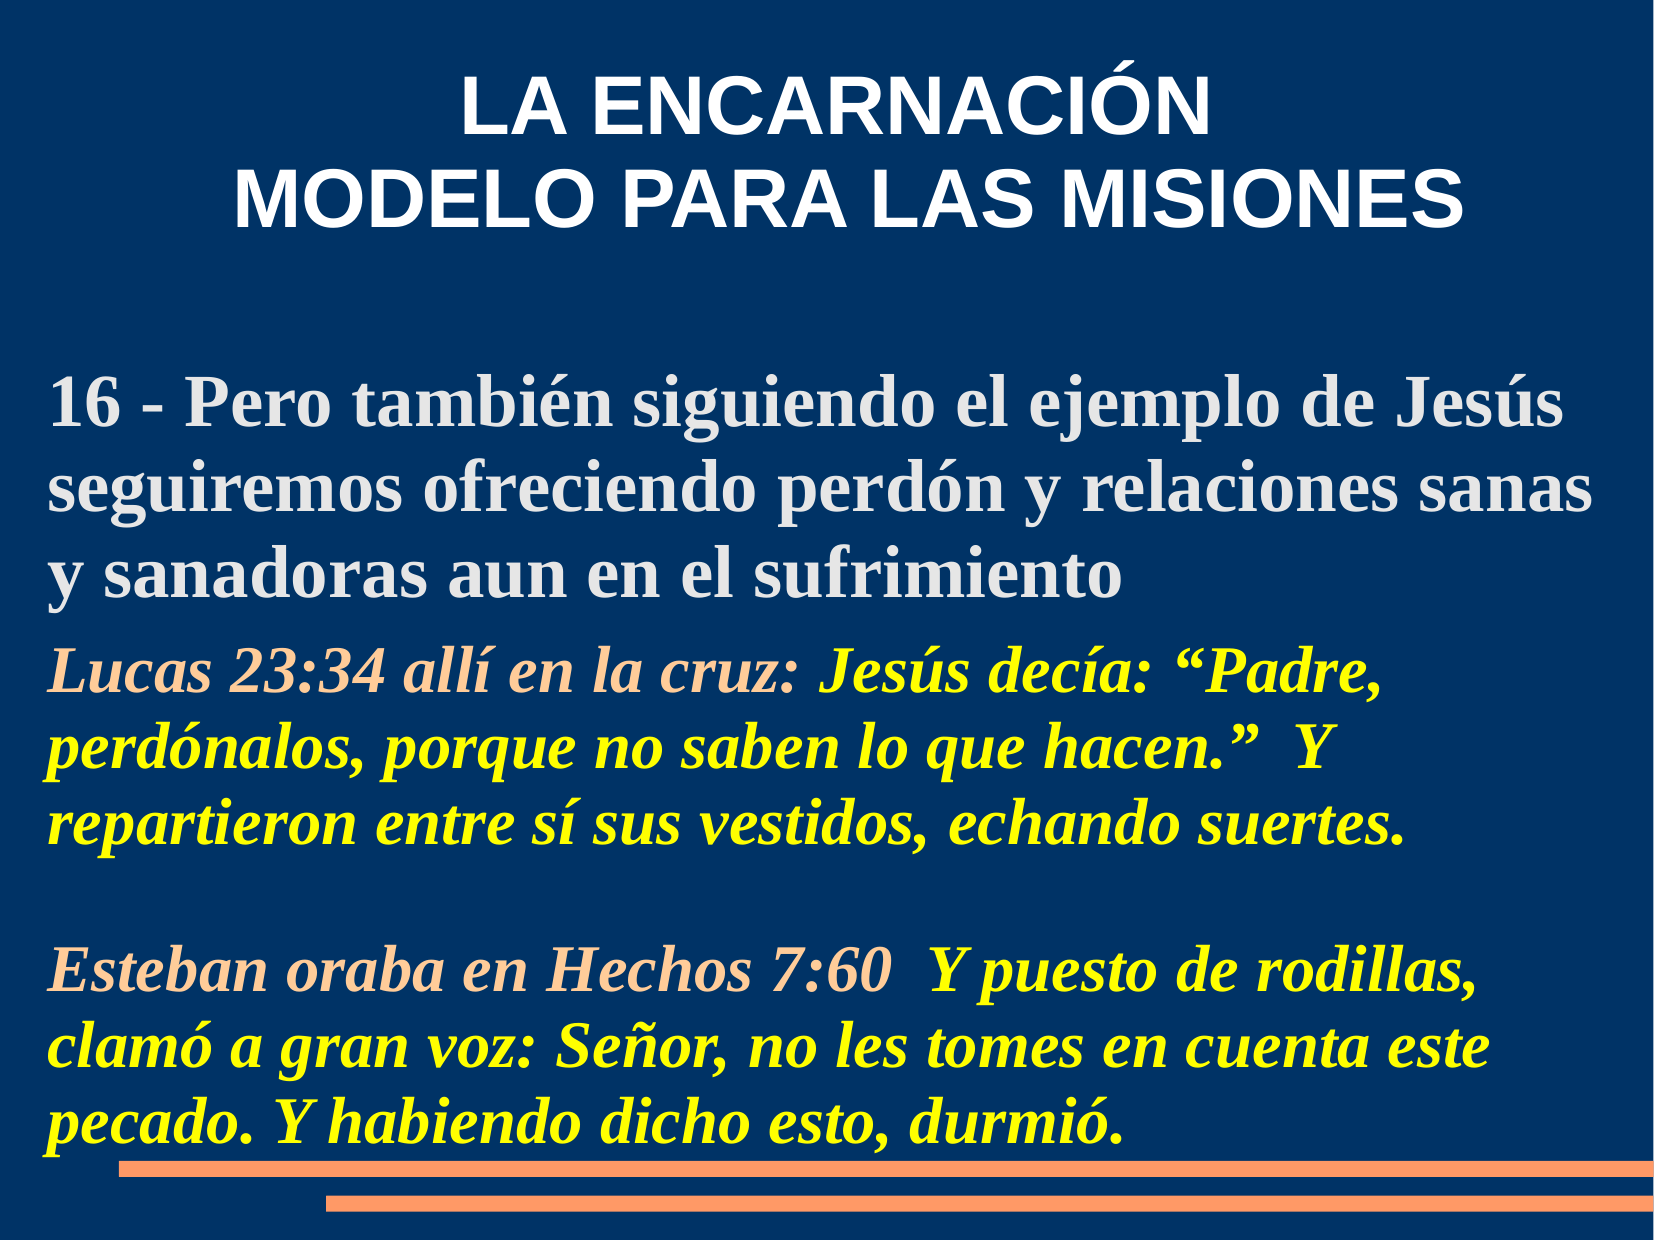

# LA ENCARNACIÓN MODELO PARA LAS MISIONES
16 - Pero también siguiendo el ejemplo de Jesús seguiremos ofreciendo perdón y relaciones sanas y sanadoras aun en el sufrimiento
Lucas 23:34 allí en la cruz: Jesús decía: “Padre, perdónalos, porque no saben lo que hacen.” Y repartieron entre sí sus vestidos, echando suertes.
Esteban oraba en Hechos 7:60 Y puesto de rodillas, clamó a gran voz: Señor, no les tomes en cuenta este pecado. Y habiendo dicho esto, durmió.